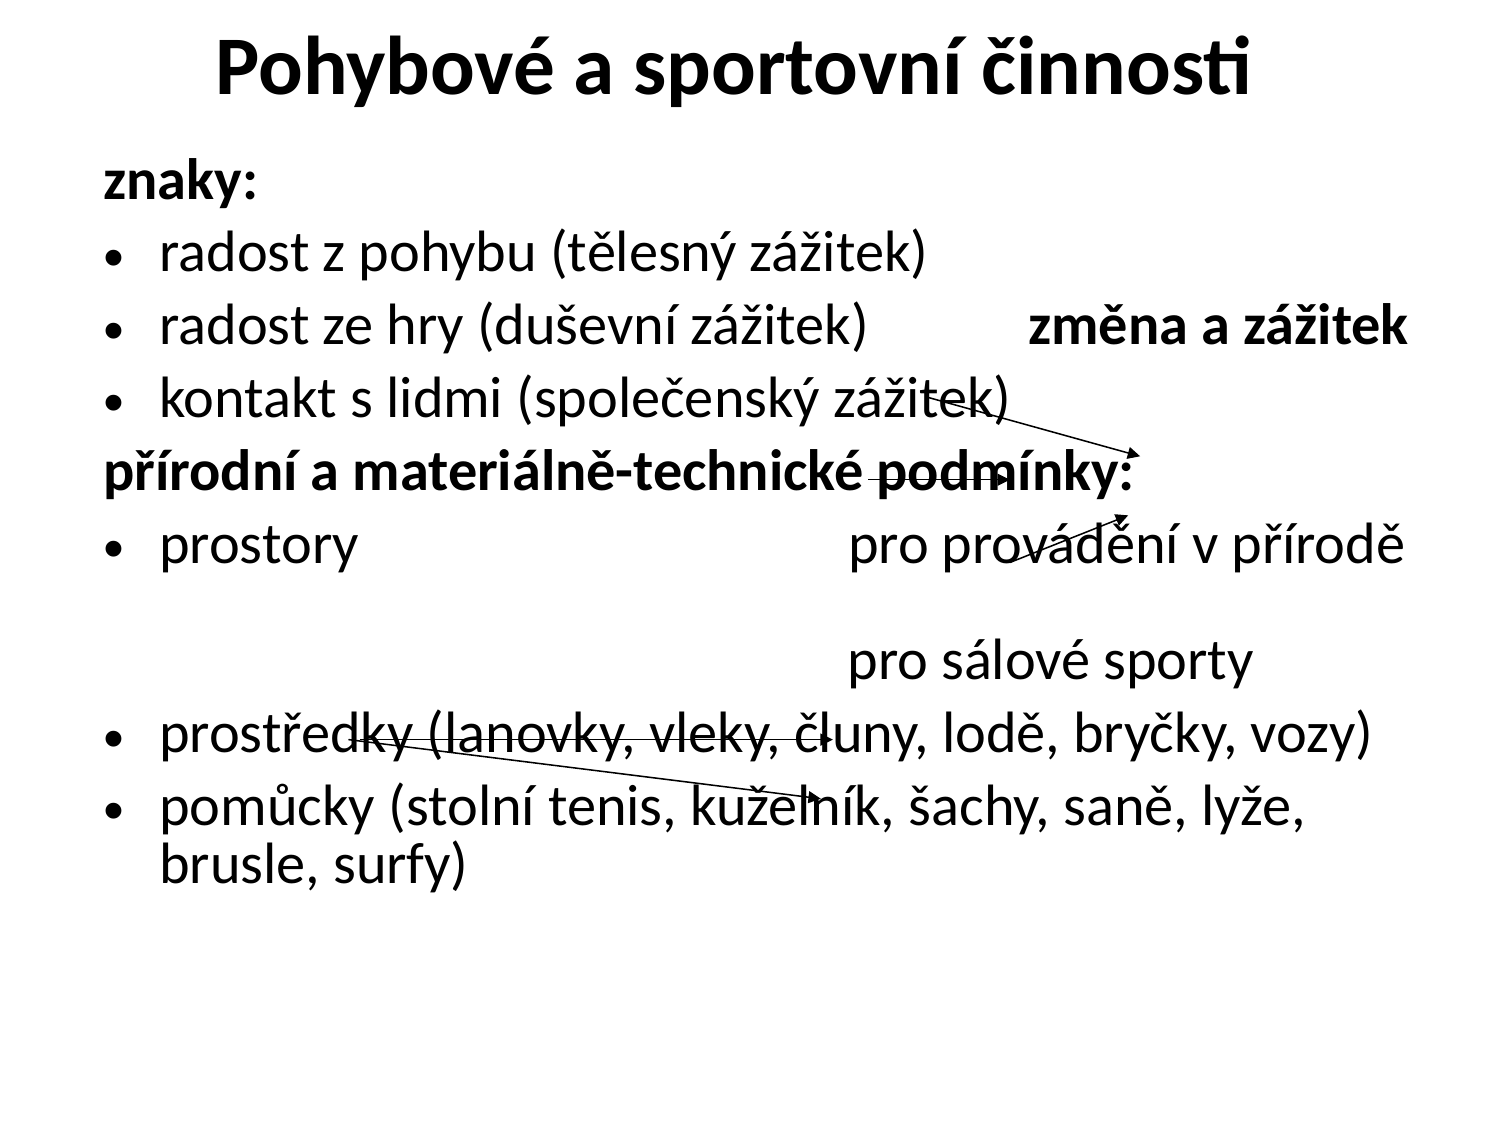

# Pohybové a sportovní činnosti
znaky:
radost z pohybu (tělesný zážitek)
radost ze hry (duševní zážitek) změna a zážitek
kontakt s lidmi (společenský zážitek)
přírodní a materiálně-technické podmínky:
prostory pro provádění v přírodě
 pro sálové sporty
prostředky (lanovky, vleky, čluny, lodě, bryčky, vozy)
pomůcky (stolní tenis, kuželník, šachy, saně, lyže, brusle, surfy)